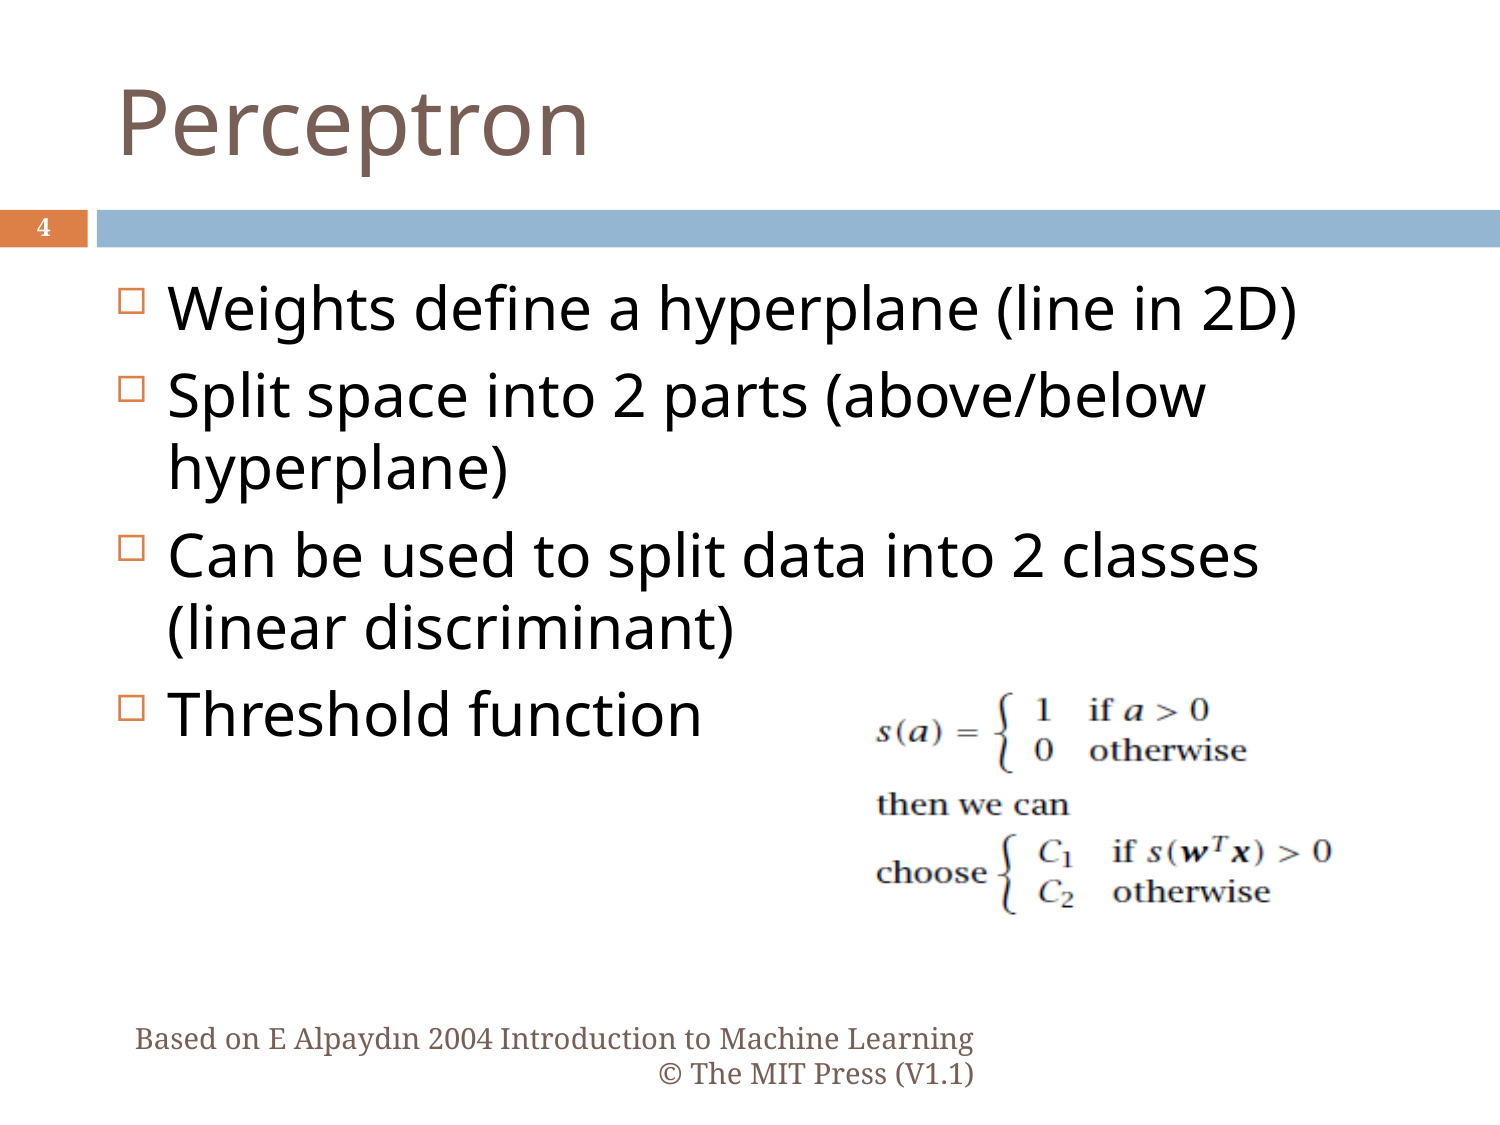

# Perceptron
Weights define a hyperplane (line in 2D)
Split space into 2 parts (above/below hyperplane)
Can be used to split data into 2 classes (linear discriminant)
Threshold function
Based on E Alpaydın 2004 Introduction to Machine Learning © The MIT Press (V1.1)